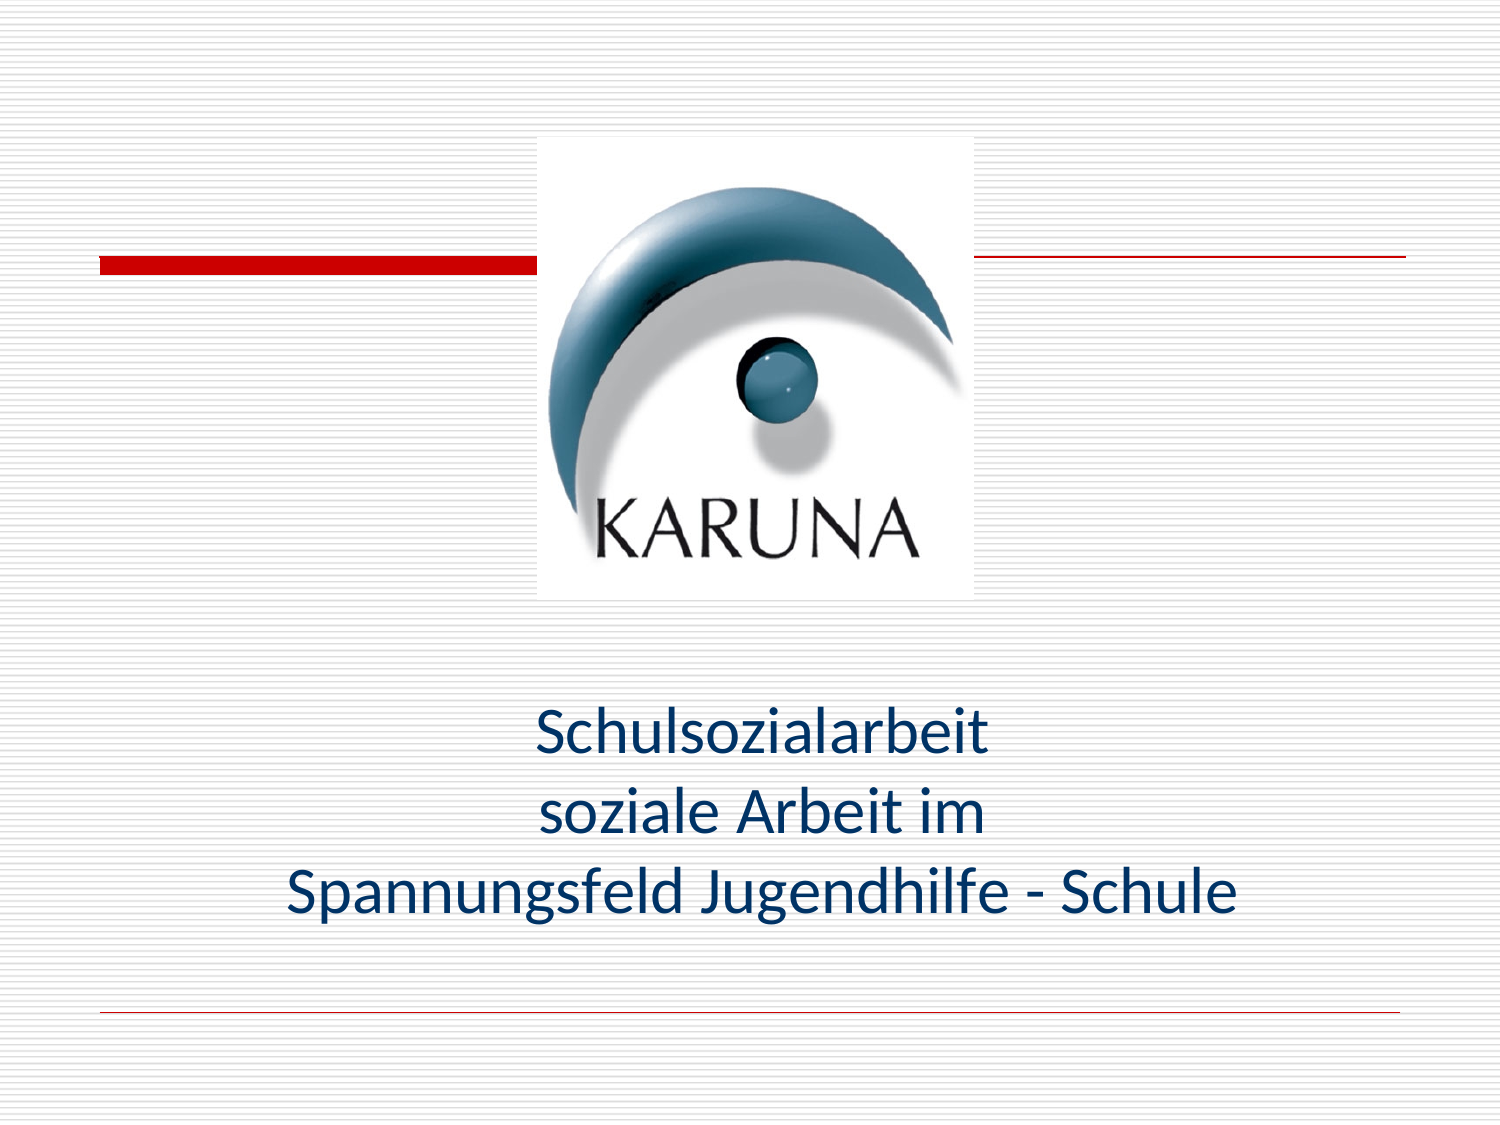

# Schulsozialarbeit soziale Arbeit im Spannungsfeld Jugendhilfe - Schule